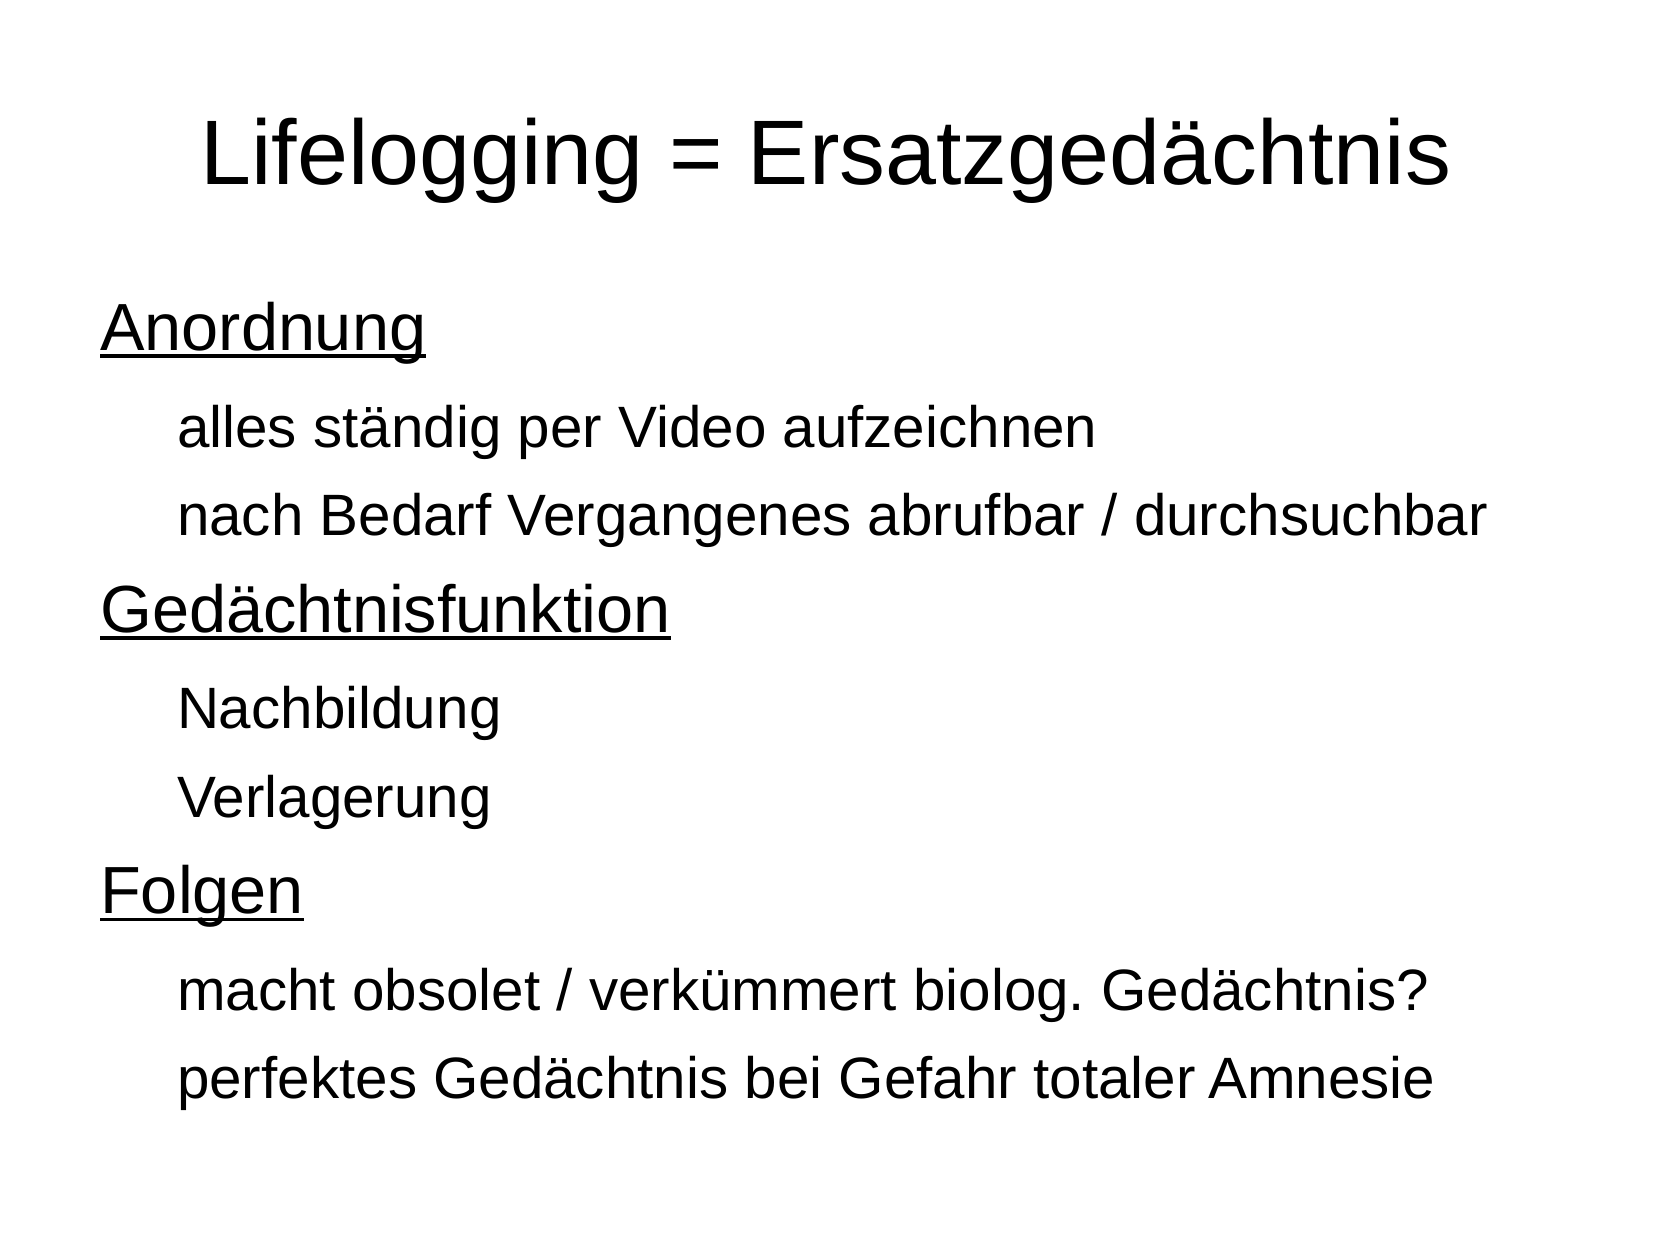

# Lifelogging = Ersatzgedächtnis
Anordnung
alles ständig per Video aufzeichnen
nach Bedarf Vergangenes abrufbar / durchsuchbar
Gedächtnisfunktion
Nachbildung
Verlagerung
Folgen
macht obsolet / verkümmert biolog. Gedächtnis?
perfektes Gedächtnis bei Gefahr totaler Amnesie